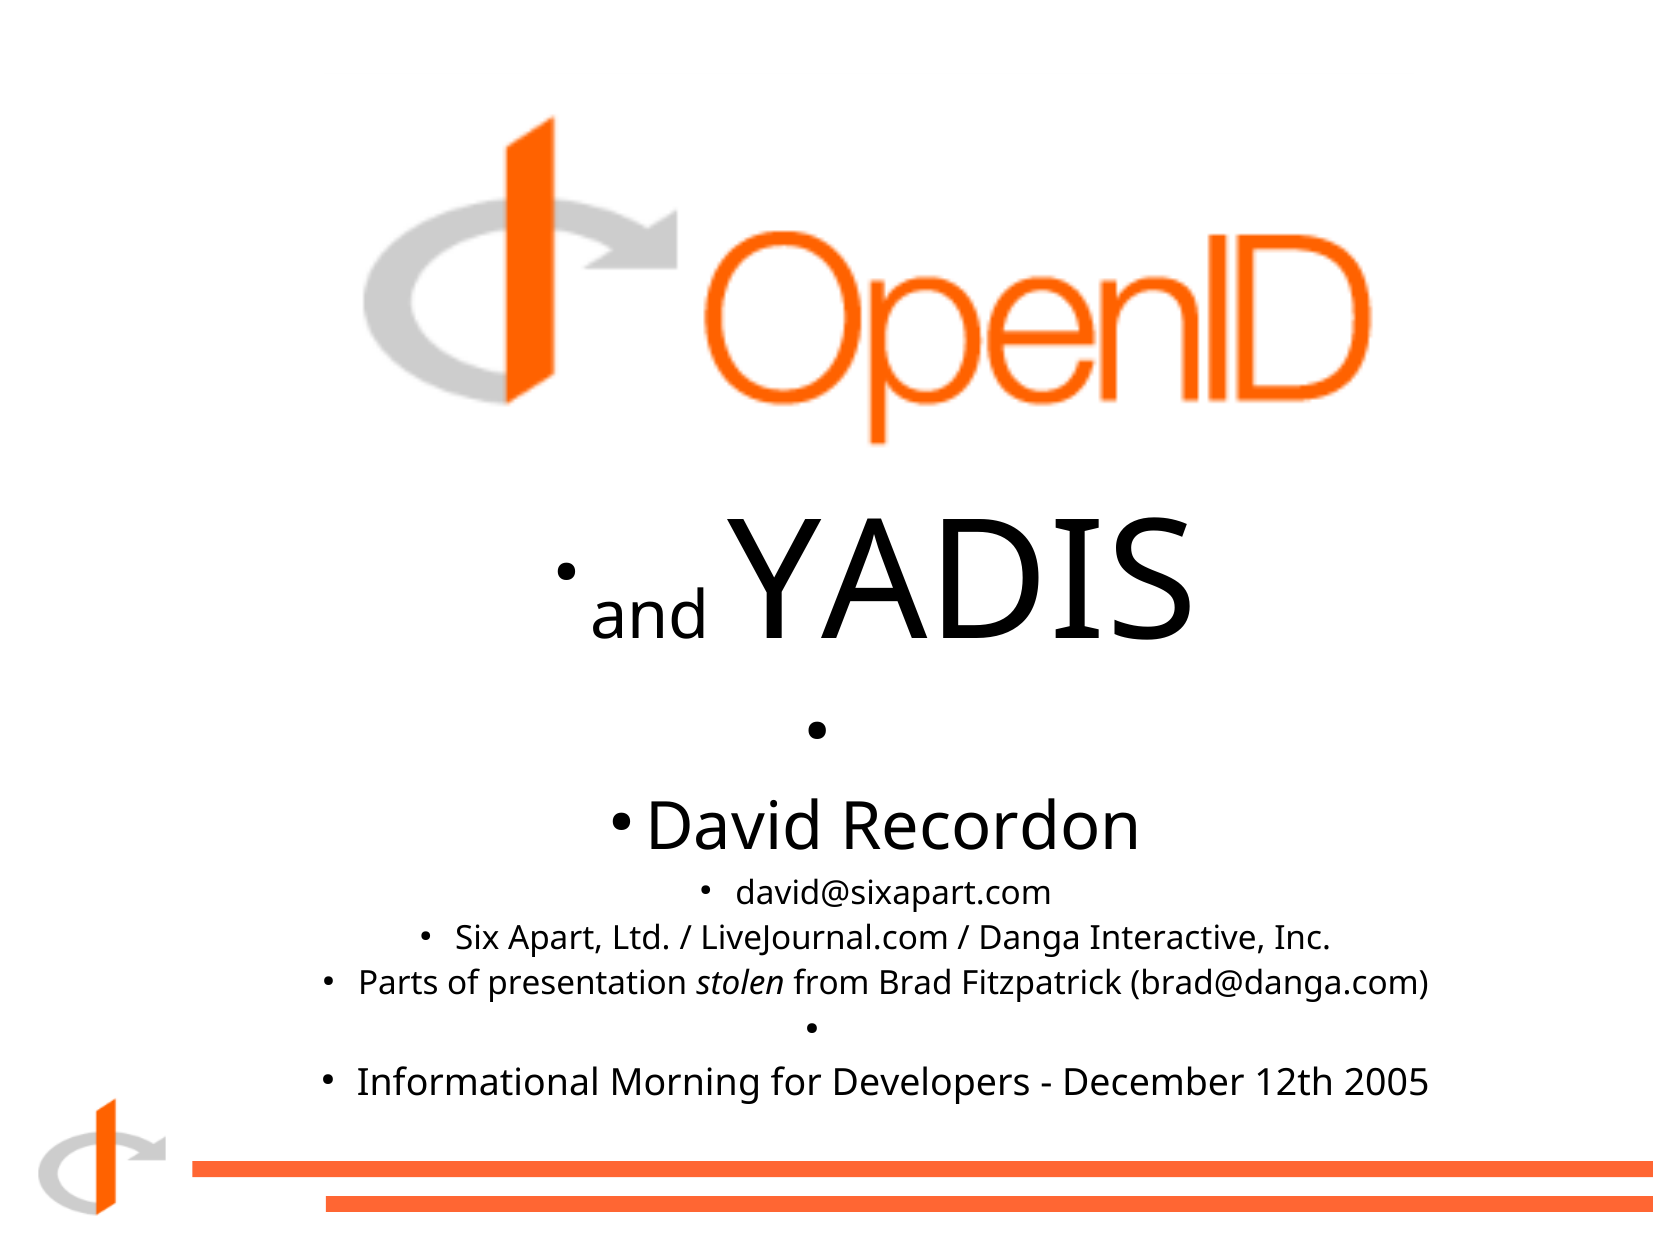

# and YADIS
David Recordon
david@sixapart.com
Six Apart, Ltd. / LiveJournal.com / Danga Interactive, Inc.
Parts of presentation stolen from Brad Fitzpatrick (brad@danga.com)
Informational Morning for Developers - December 12th 2005